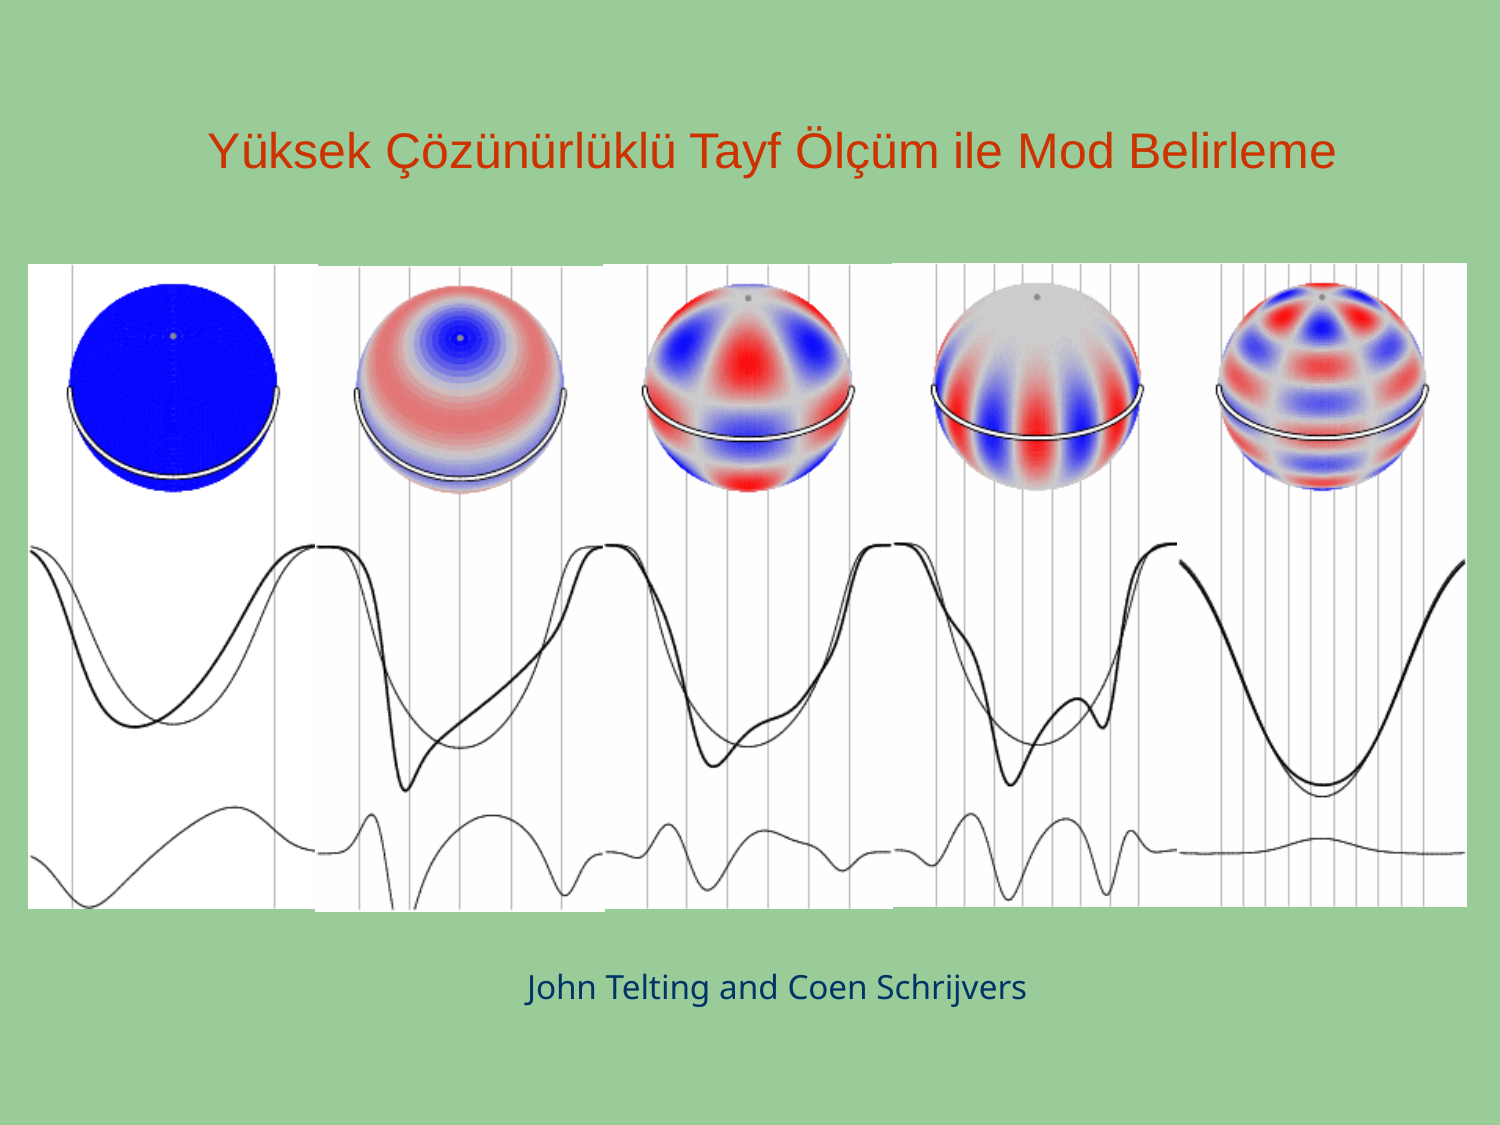

# Yüksek Çözünürlüklü Tayf Ölçüm ile Mod Belirleme
John Telting and Coen Schrijvers